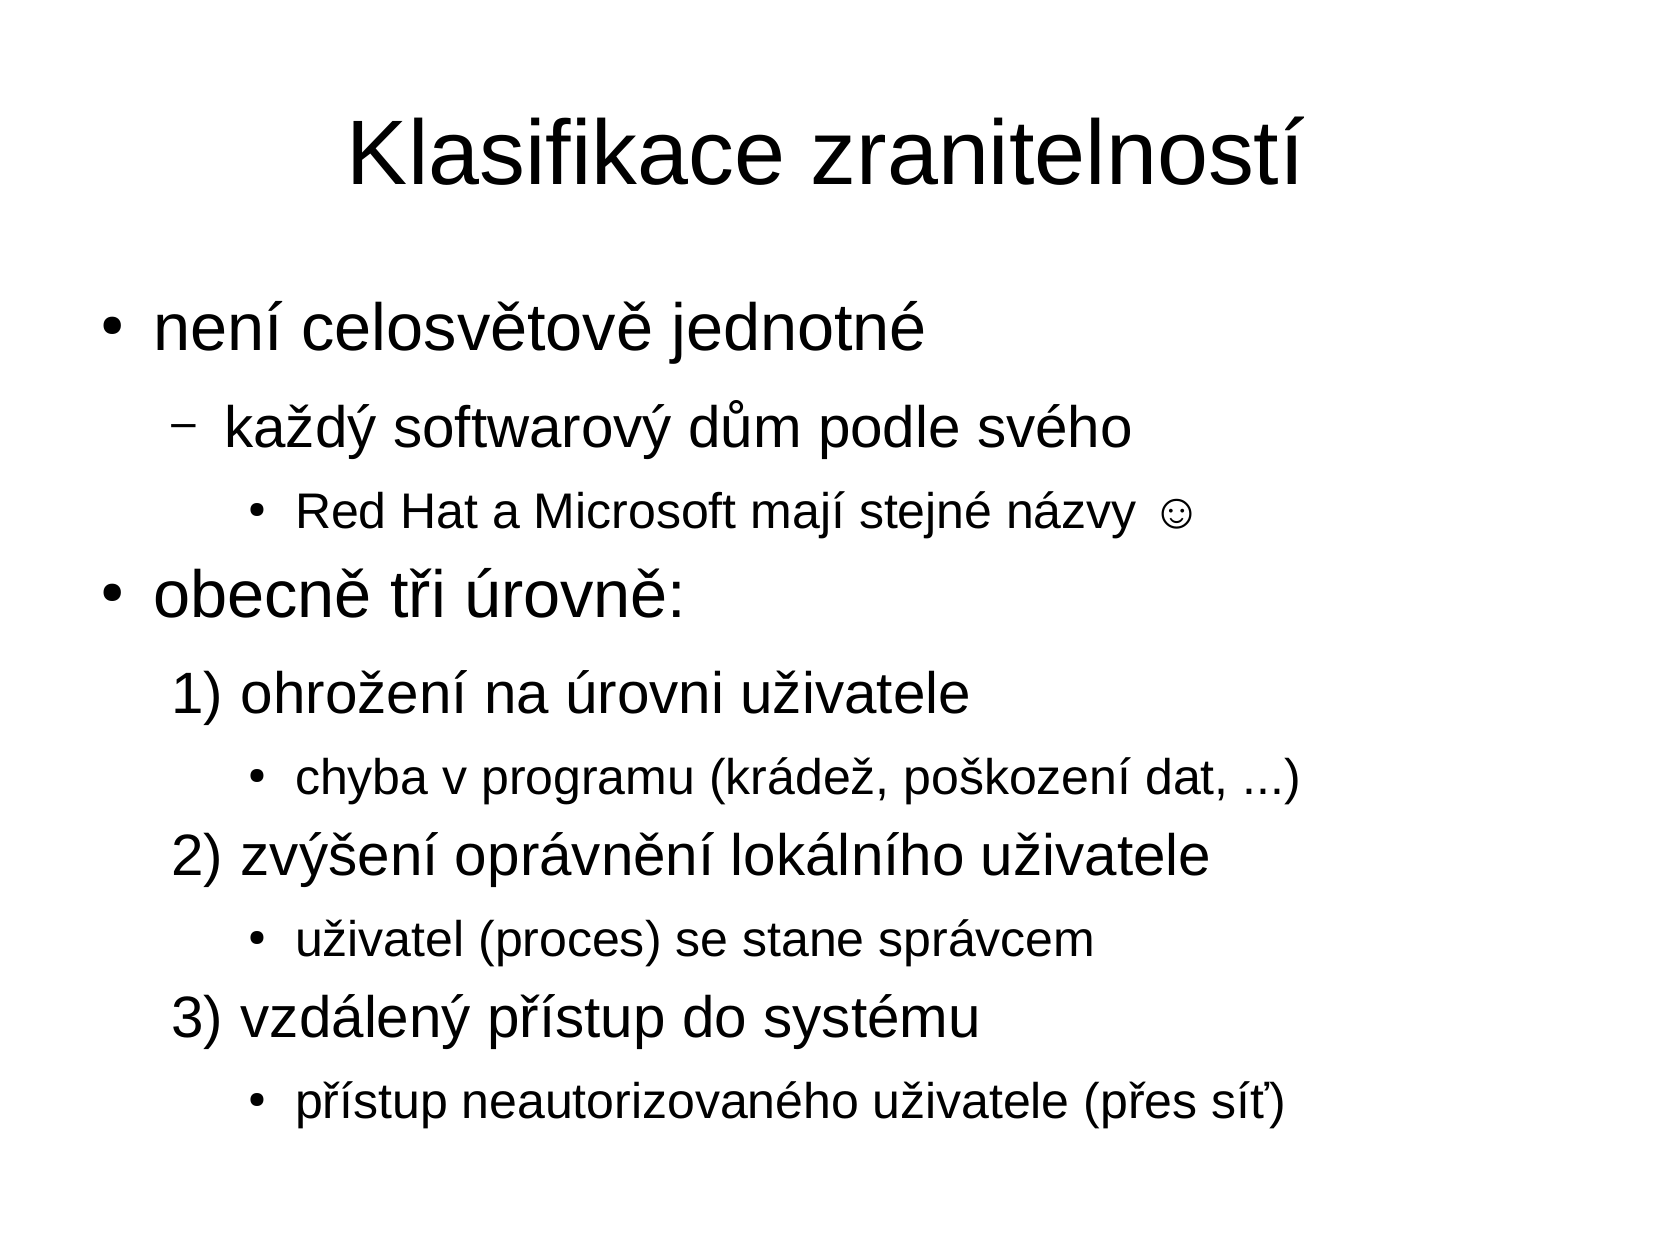

# Klasifikace zranitelností
není celosvětově jednotné
každý softwarový dům podle svého
Red Hat a Microsoft mají stejné názvy ☺
obecně tři úrovně:
 ohrožení na úrovni uživatele
chyba v programu (krádež, poškození dat, ...)
 zvýšení oprávnění lokálního uživatele
uživatel (proces) se stane správcem
 vzdálený přístup do systému
přístup neautorizovaného uživatele (přes síť)